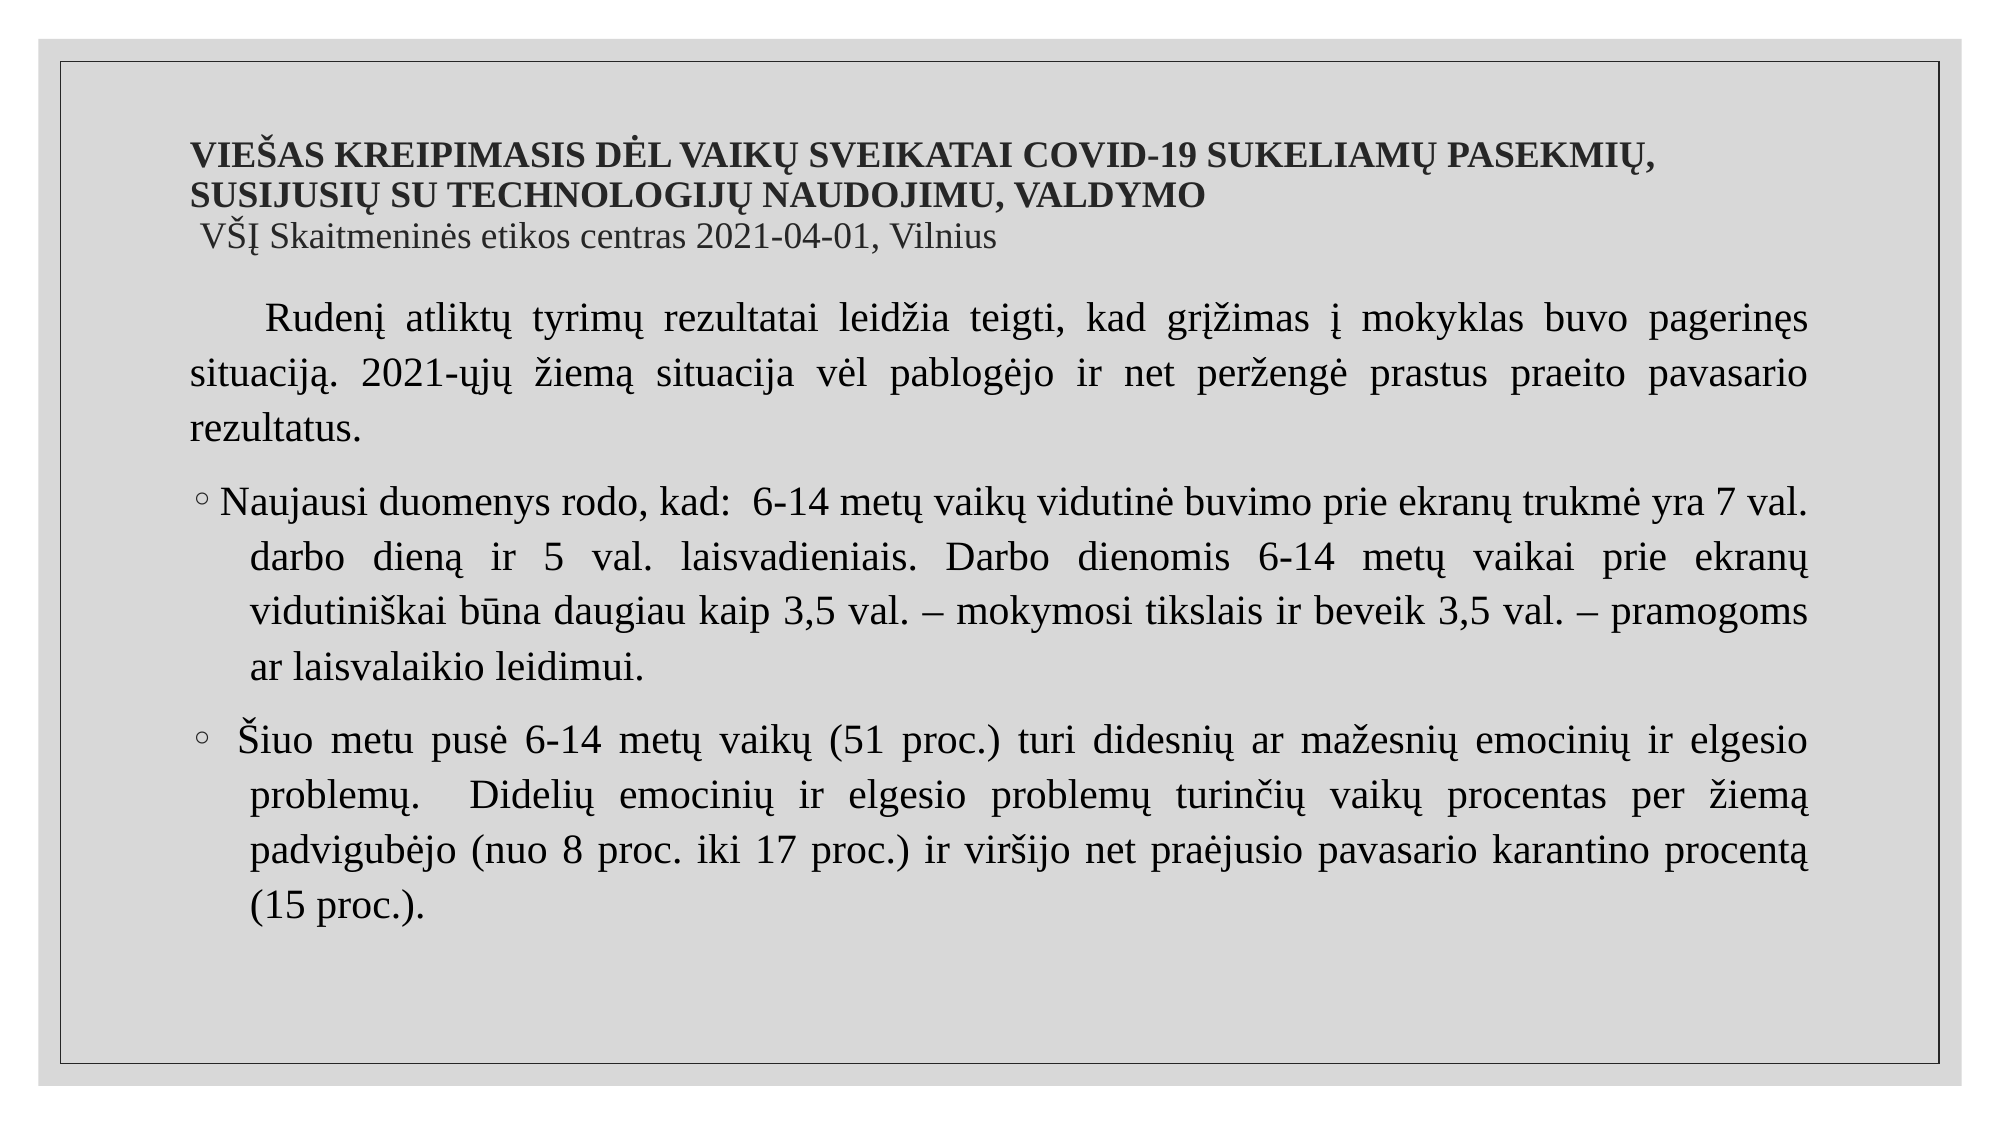

# VIEŠAS KREIPIMASIS DĖL VAIKŲ SVEIKATAI COVID-19 SUKELIAMŲ PASEKMIŲ, SUSIJUSIŲ SU TECHNOLOGIJŲ NAUDOJIMU, VALDYMO VŠĮ Skaitmeninės etikos centras 2021-04-01, Vilnius
	Rudenį atliktų tyrimų rezultatai leidžia teigti, kad grįžimas į mokyklas buvo pagerinęs situaciją. 2021-ųjų žiemą situacija vėl pablogėjo ir net peržengė prastus praeito pavasario rezultatus.
Naujausi duomenys rodo, kad: 6-14 metų vaikų vidutinė buvimo prie ekranų trukmė yra 7 val. darbo dieną ir 5 val. laisvadieniais. Darbo dienomis 6-14 metų vaikai prie ekranų vidutiniškai būna daugiau kaip 3,5 val. – mokymosi tikslais ir beveik 3,5 val. – pramogoms ar laisvalaikio leidimui.
 Šiuo metu pusė 6-14 metų vaikų (51 proc.) turi didesnių ar mažesnių emocinių ir elgesio problemų. Didelių emocinių ir elgesio problemų turinčių vaikų procentas per žiemą padvigubėjo (nuo 8 proc. iki 17 proc.) ir viršijo net praėjusio pavasario karantino procentą (15 proc.).